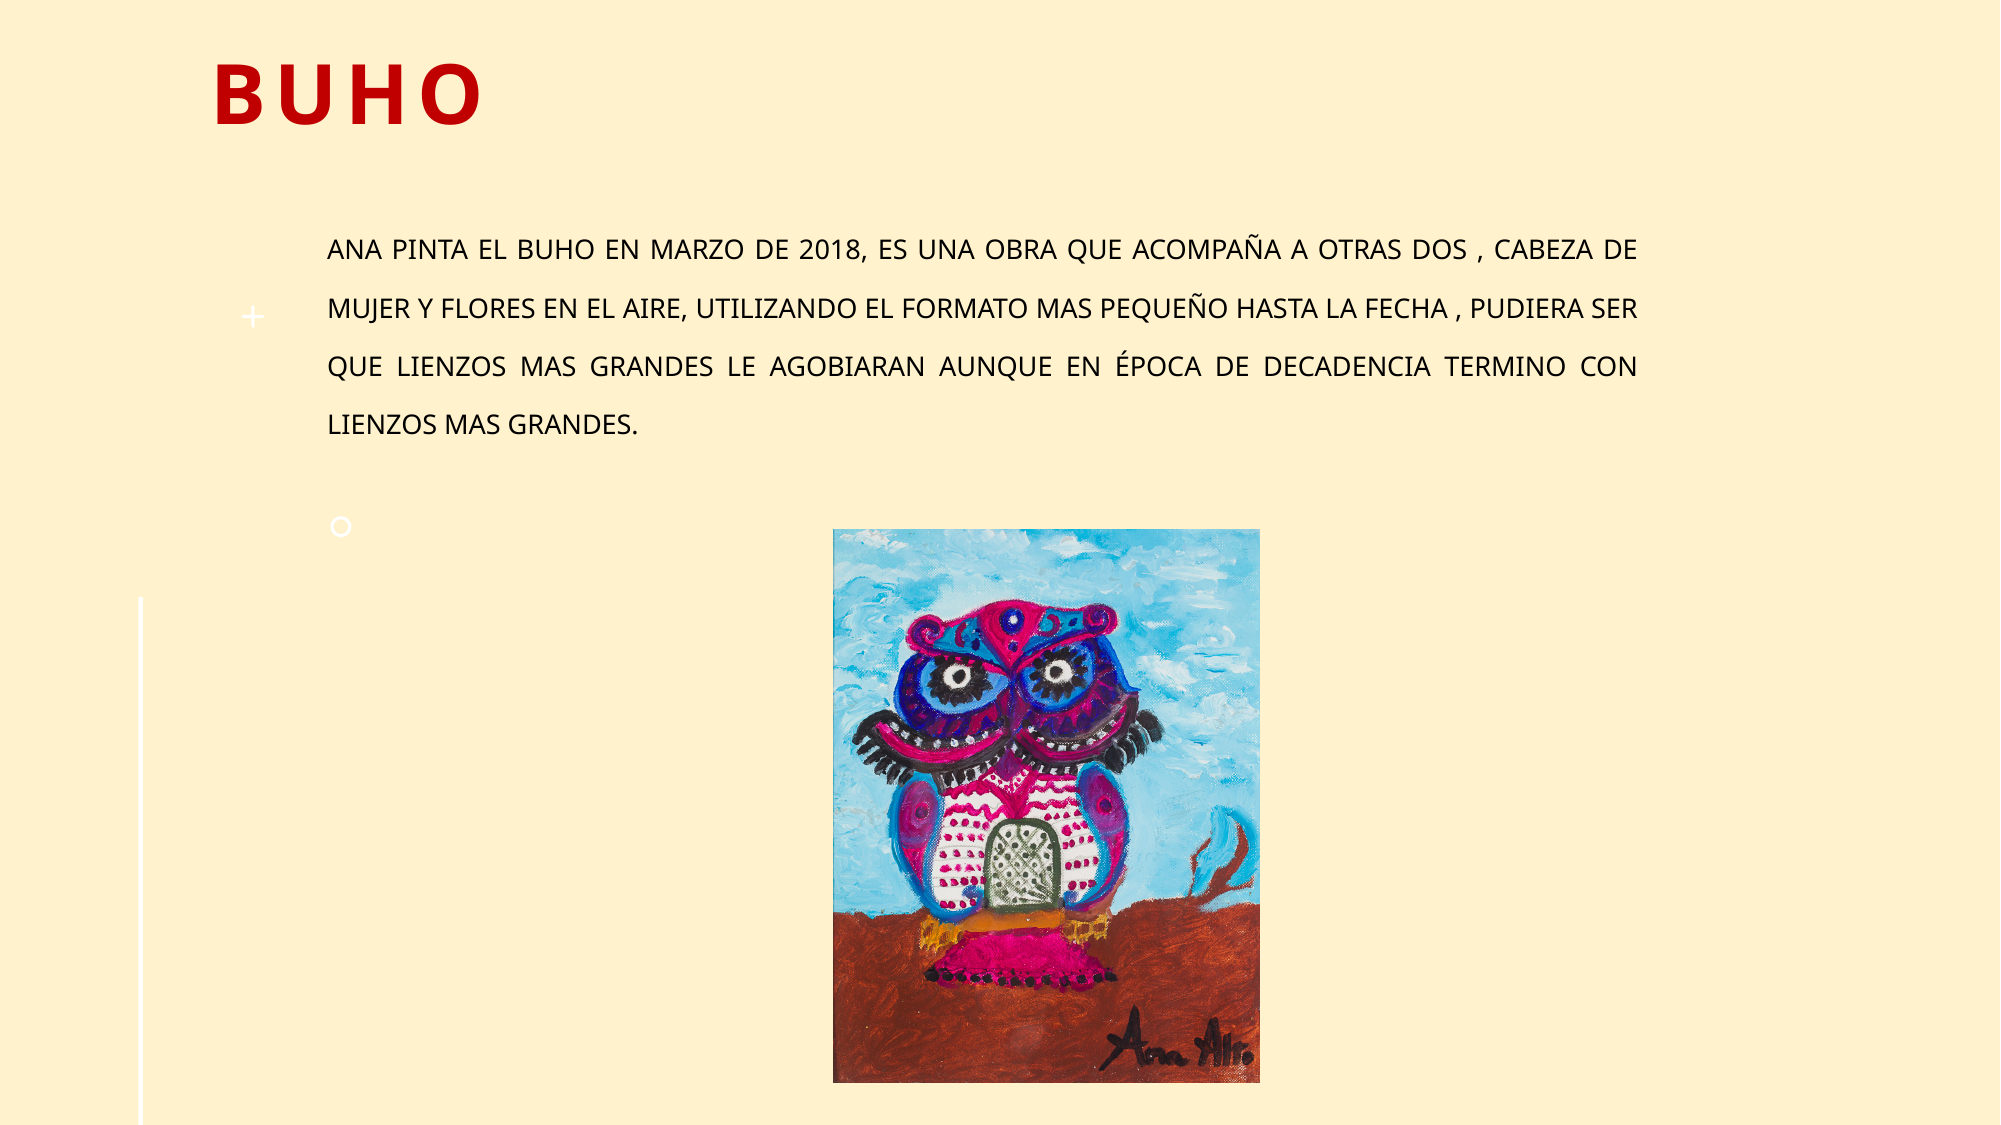

BUHO
# ANA PINTA EL BUHO EN MARZO DE 2018, ES UNA OBRA QUE ACOMPAÑA A OTRAS DOS , CABEZA DE MUJER Y FLORES EN EL AIRE, UTILIZANDO EL FORMATO MAS PEQUEÑO HASTA LA FECHA , PUDIERA SER QUE LIENZOS MAS GRANDES LE AGOBIARAN AUNQUE EN ÉPOCA DE DECADENCIA TERMINO CON LIENZOS MAS GRANDES.